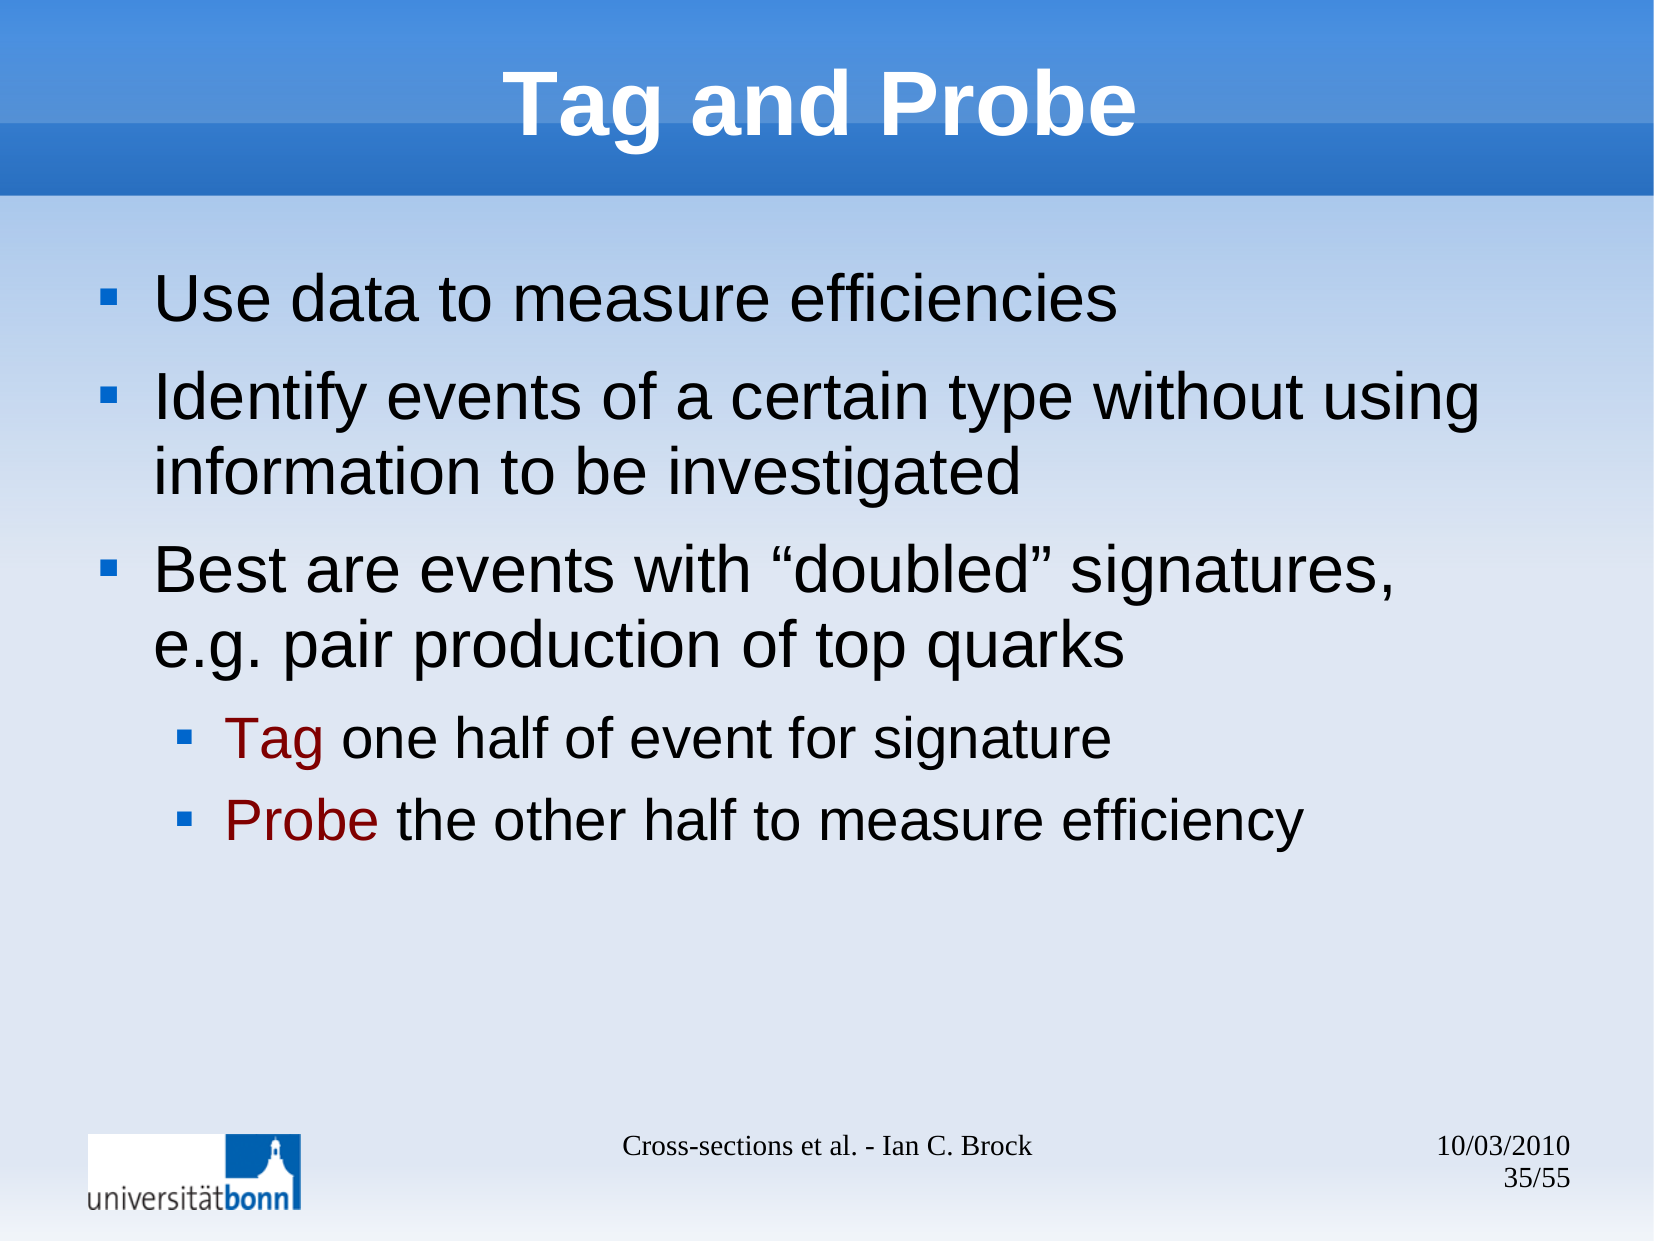

# Tag and Probe
Use data to measure efficiencies
Identify events of a certain type without using information to be investigated
Best are events with “doubled” signatures,
e.g. pair production of top quarks
Tag one half of event for signature
Probe the other half to measure efficiency
Cross-sections et al. - Ian C. Brock
35